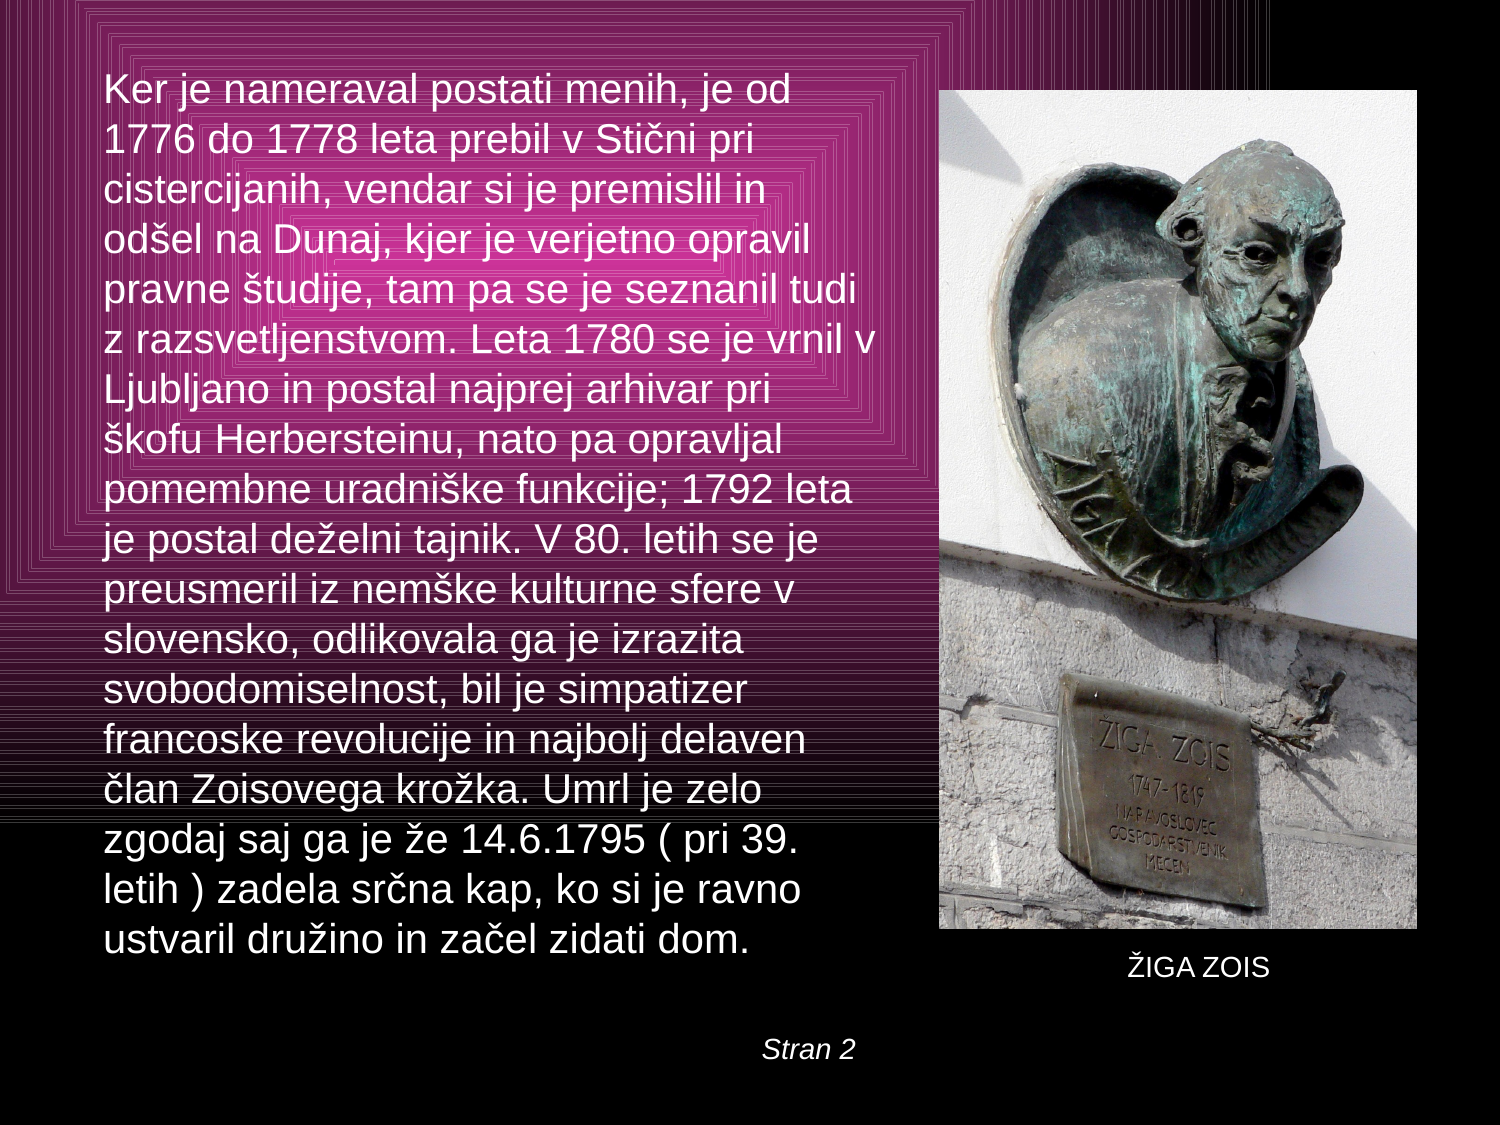

Ker je nameraval postati menih, je od 1776 do 1778 leta prebil v Stični pri cistercijanih, vendar si je premislil in odšel na Dunaj, kjer je verjetno opravil pravne študije, tam pa se je seznanil tudi z razsvetljenstvom. Leta 1780 se je vrnil v Ljubljano in postal najprej arhivar pri škofu Herbersteinu, nato pa opravljal pomembne uradniške funkcije; 1792 leta je postal deželni tajnik. V 80. letih se je preusmeril iz nemške kulturne sfere v slovensko, odlikovala ga je izrazita svobodomiselnost, bil je simpatizer francoske revolucije in najbolj delaven član Zoisovega krožka. Umrl je zelo zgodaj saj ga je že 14.6.1795 ( pri 39. letih ) zadela srčna kap, ko si je ravno ustvaril družino in začel zidati dom.
ŽIGA ZOIS
Stran 2